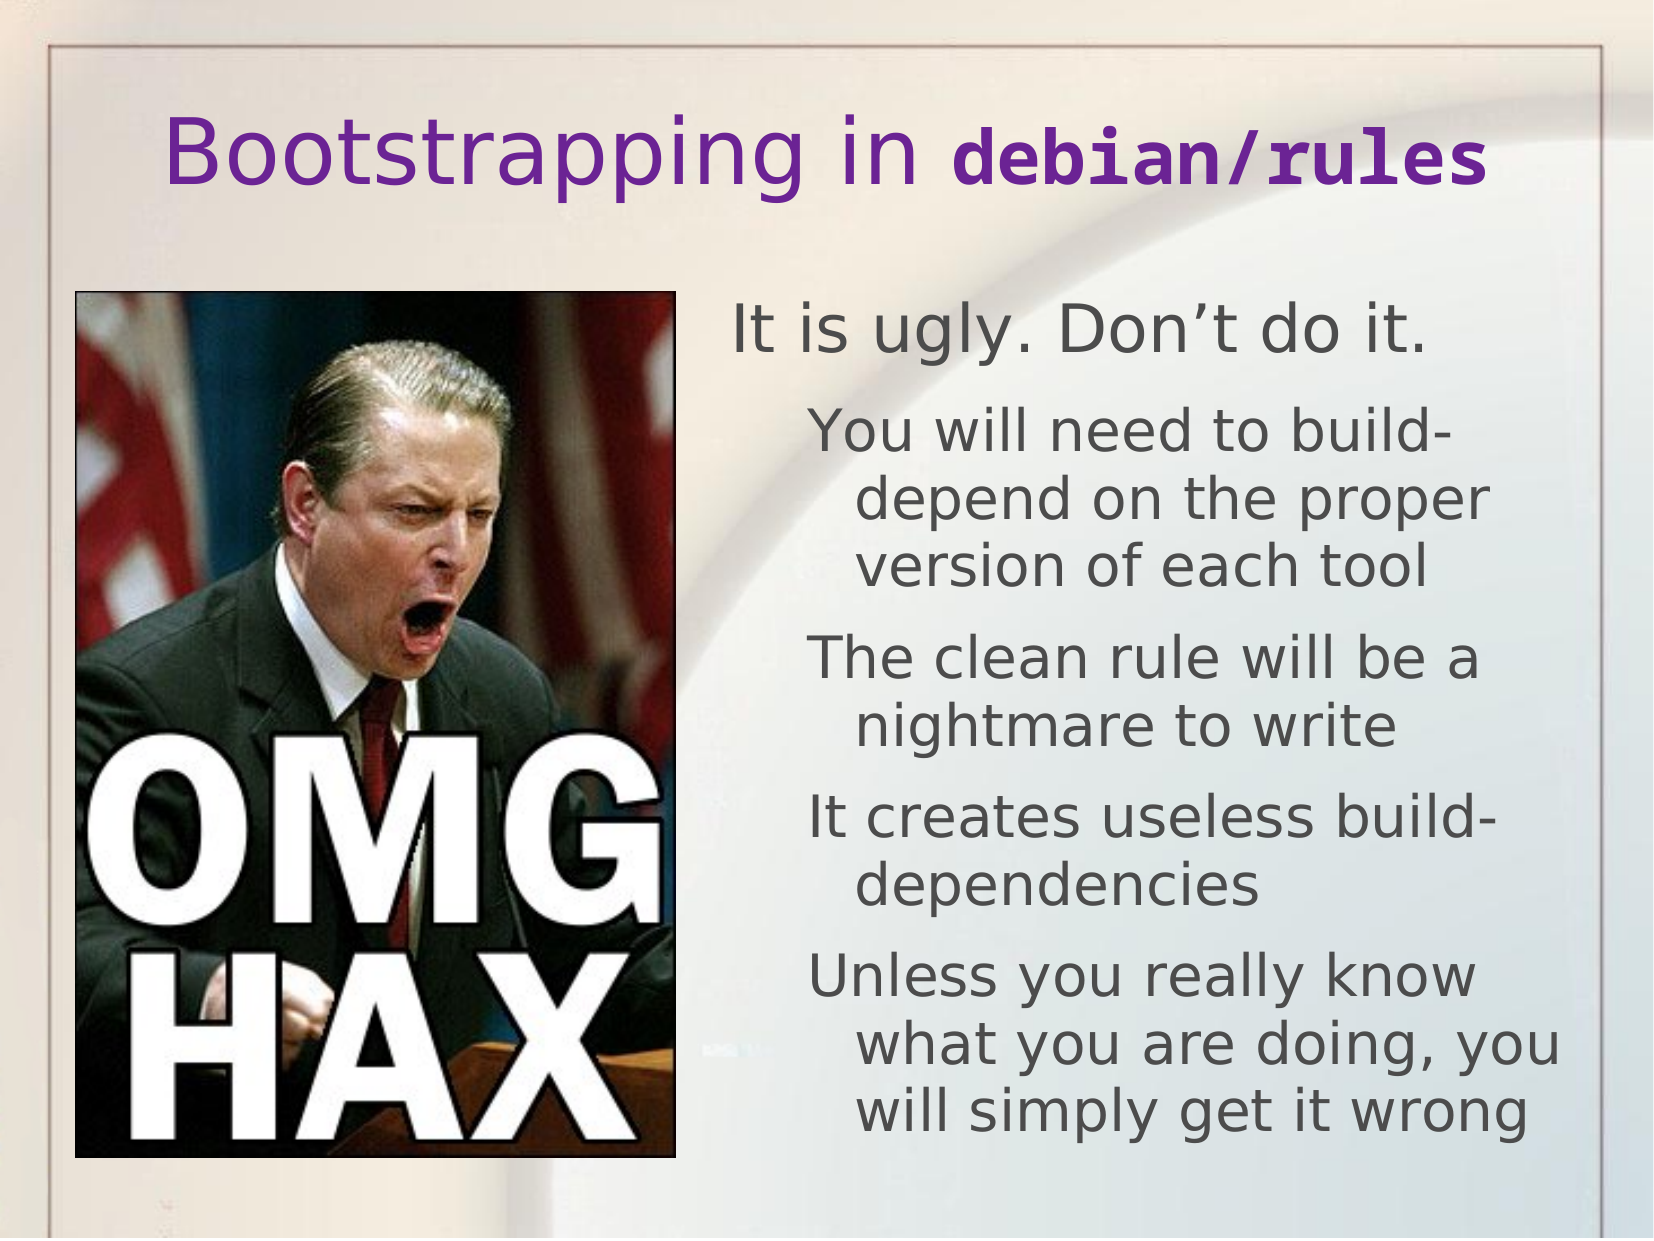

# Bootstrapping in debian/rules
It is ugly. Don’t do it.
You will need to build- depend on the proper version of each tool
The clean rule will be a nightmare to write
It creates useless build- dependencies
Unless you really know what you are doing, you will simply get it wrong